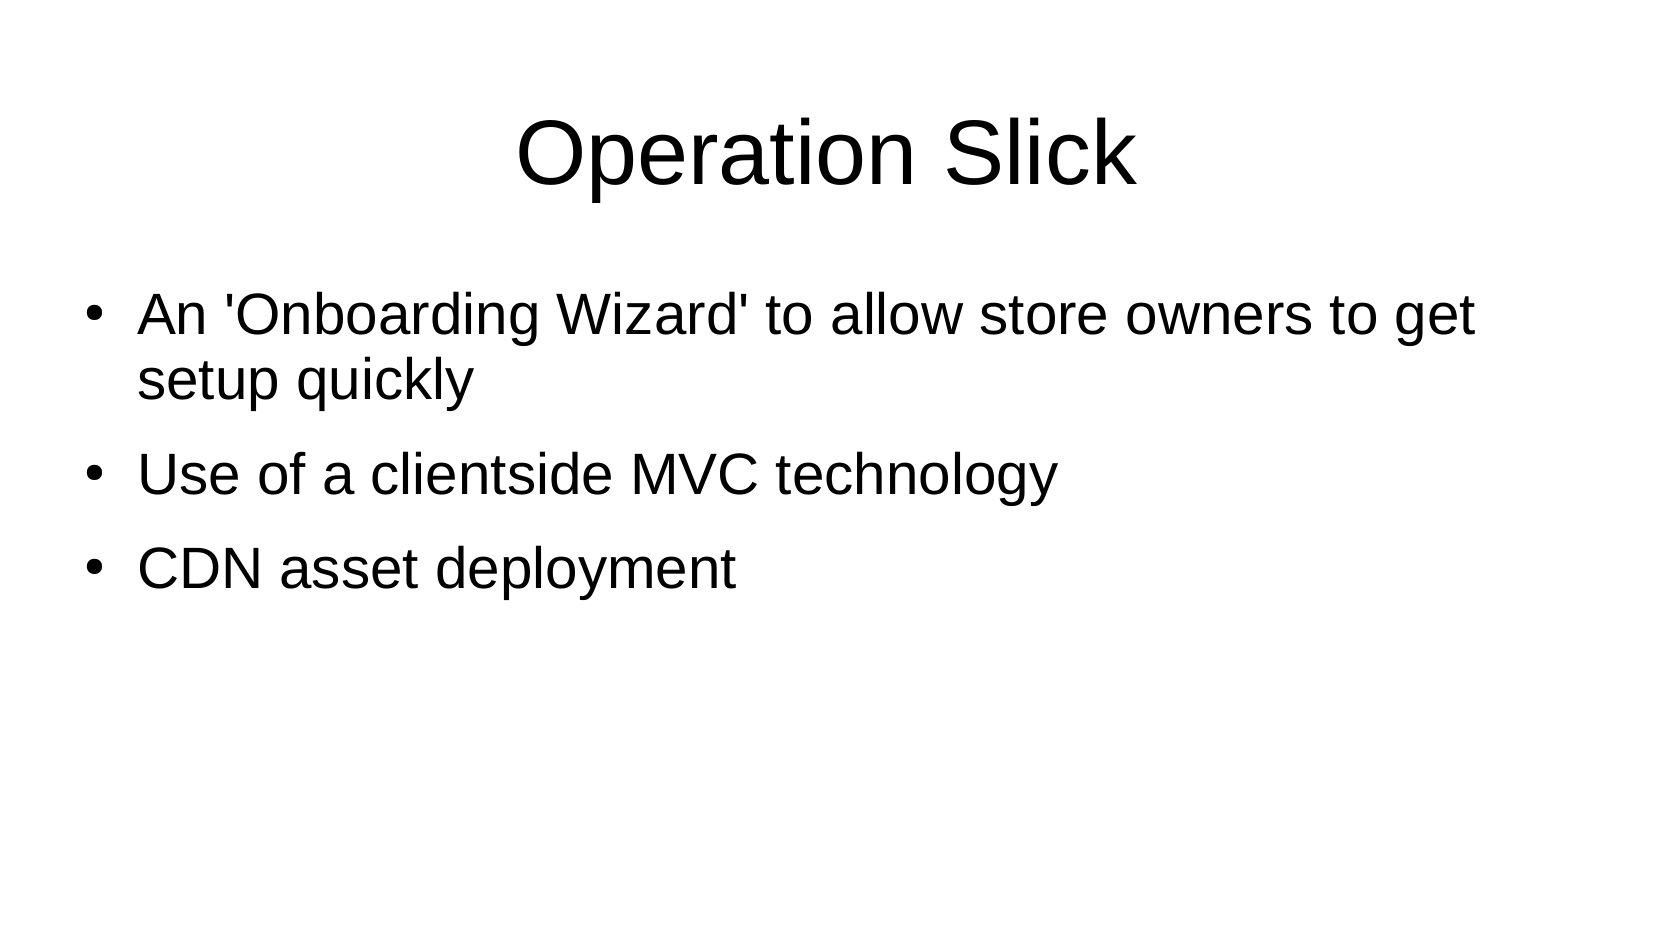

# Operation Slick
An 'Onboarding Wizard' to allow store owners to get setup quickly
Use of a clientside MVC technology
CDN asset deployment